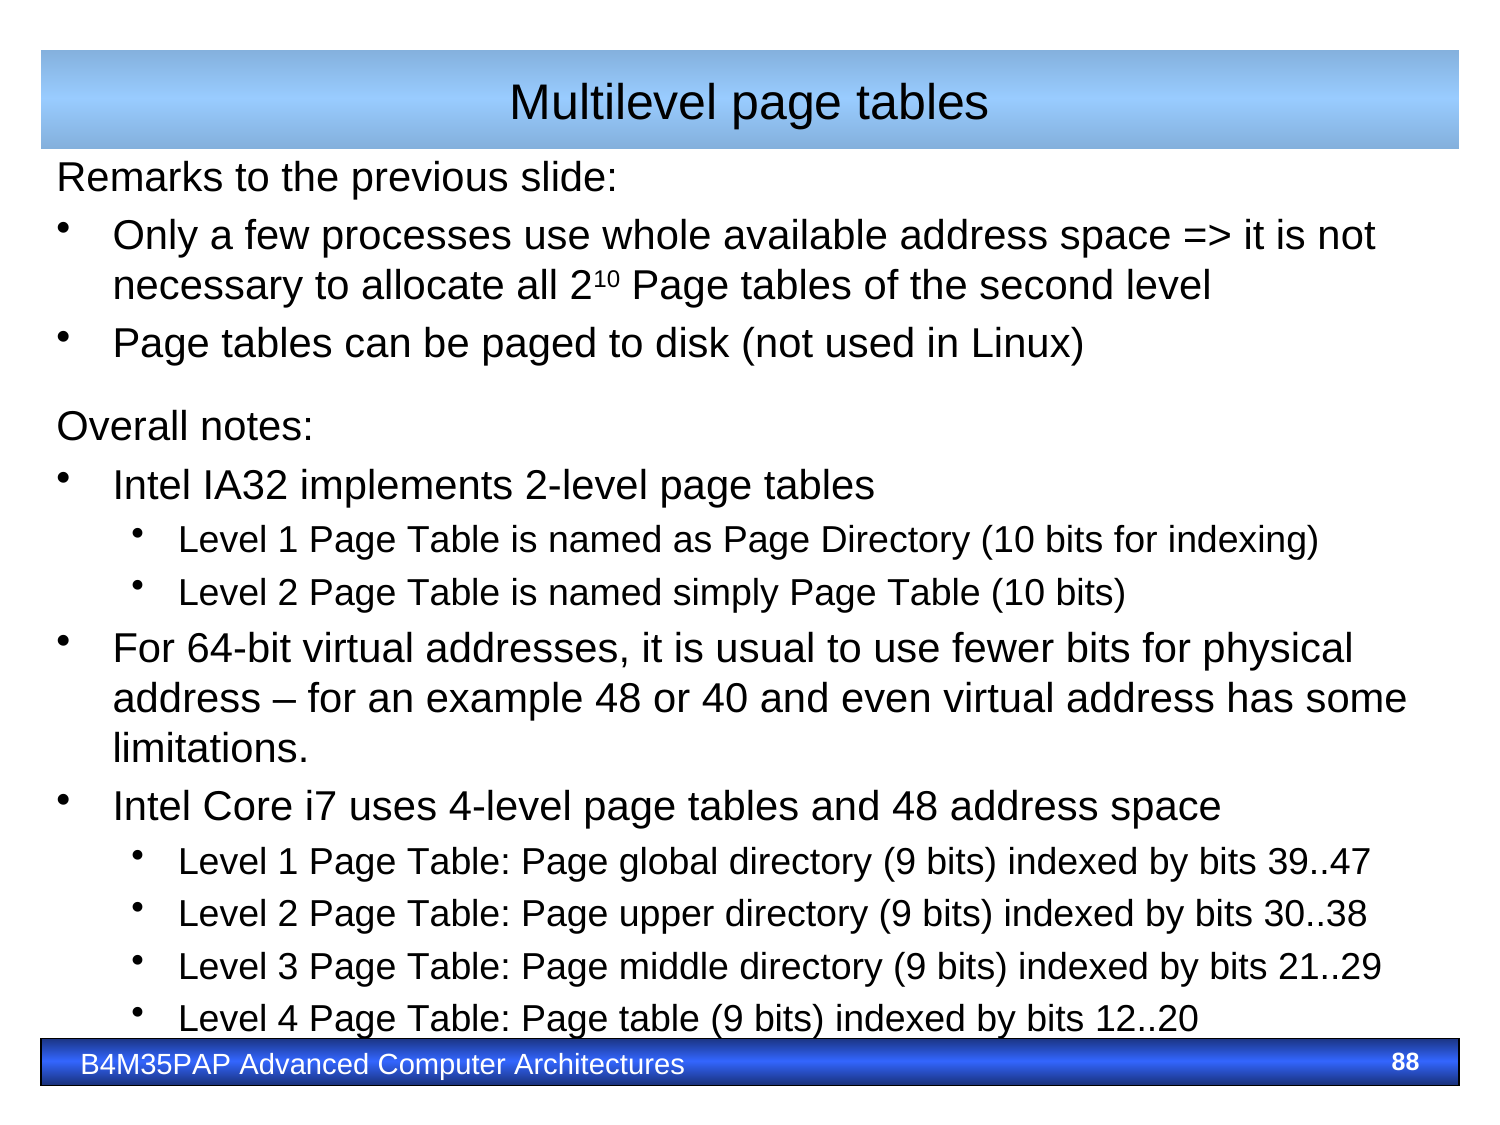

# Multilevel page tables
Remarks to the previous slide:
Only a few processes use whole available address space => it is not necessary to allocate all 210 Page tables of the second level
Page tables can be paged to disk (not used in Linux)
Overall notes:
Intel IA32 implements 2-level page tables
Level 1 Page Table is named as Page Directory (10 bits for indexing)
Level 2 Page Table is named simply Page Table (10 bits)
For 64-bit virtual addresses, it is usual to use fewer bits for physical address – for an example 48 or 40 and even virtual address has some limitations.
Intel Core i7 uses 4-level page tables and 48 address space
Level 1 Page Table: Page global directory (9 bits) indexed by bits 39..47
Level 2 Page Table: Page upper directory (9 bits) indexed by bits 30..38
Level 3 Page Table: Page middle directory (9 bits) indexed by bits 21..29
Level 4 Page Table: Page table (9 bits) indexed by bits 12..20